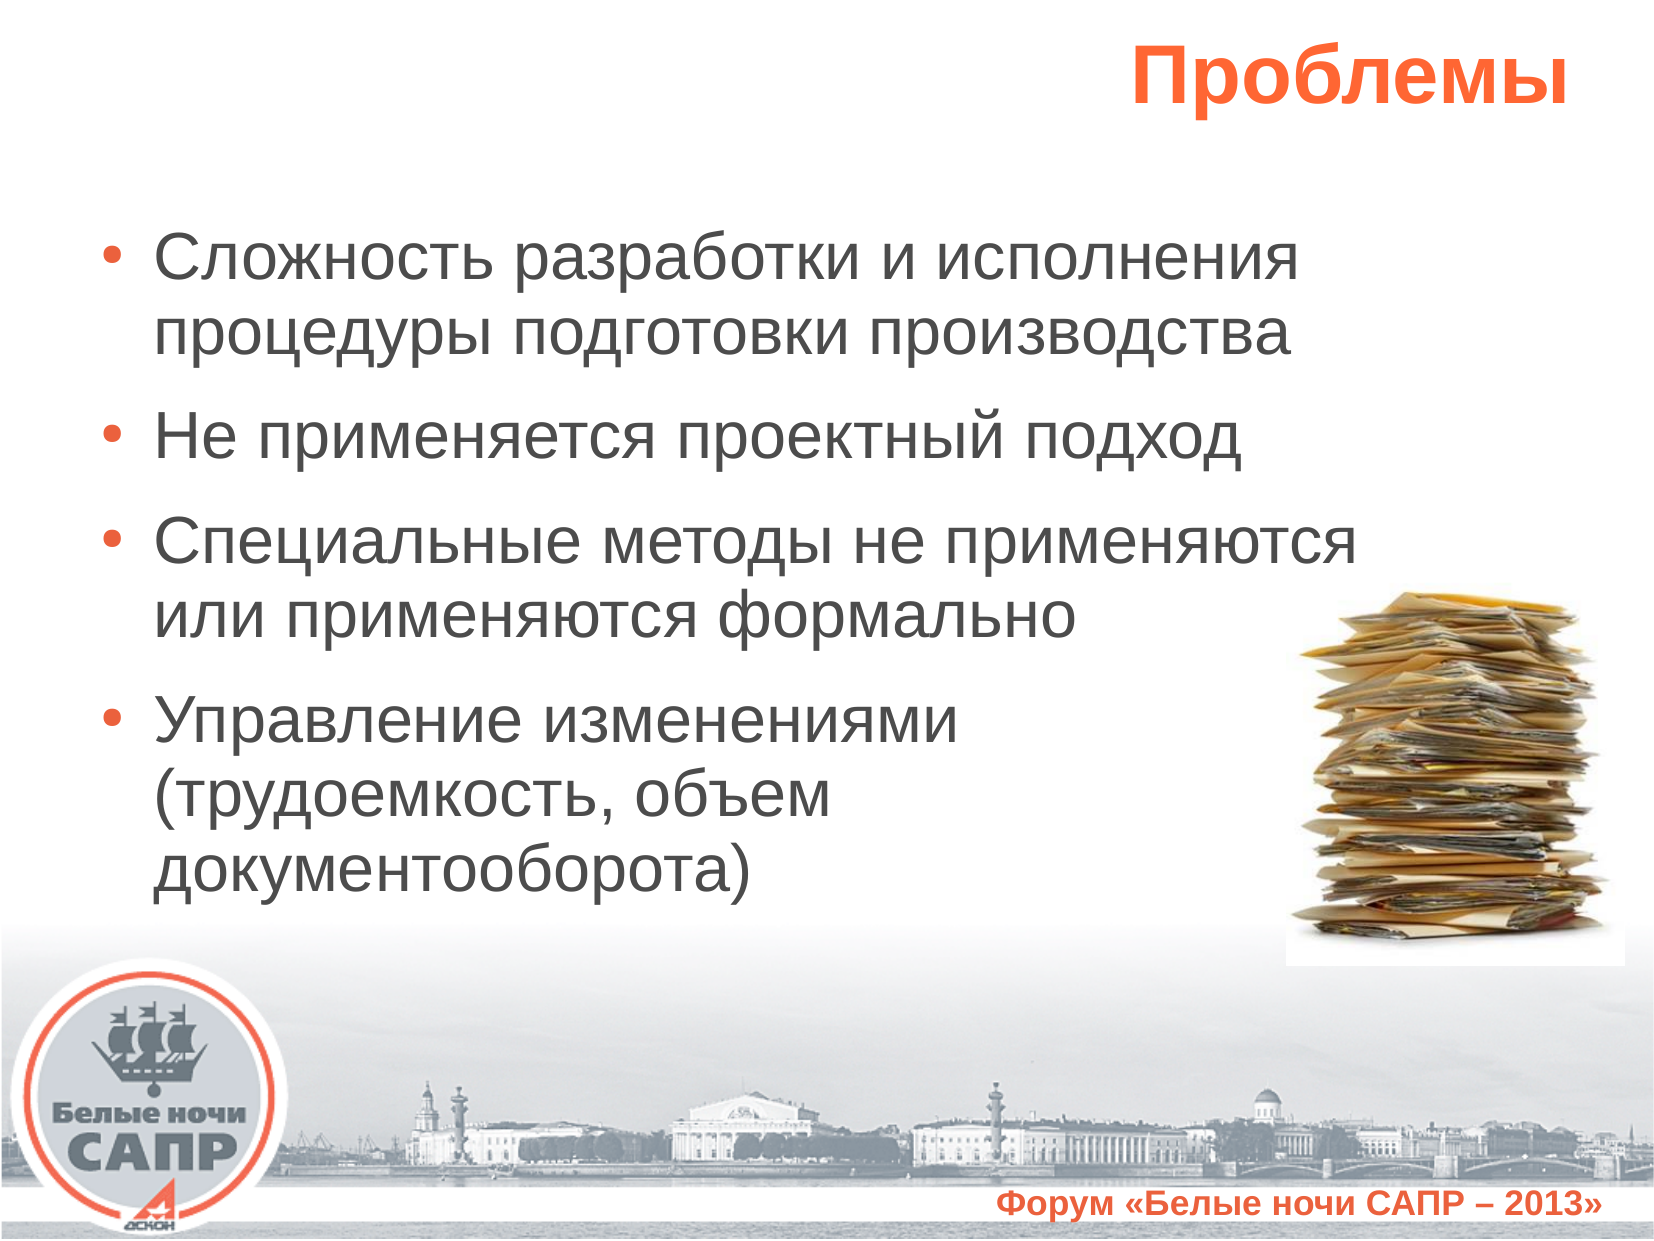

# Проблемы
Сложность разработки и исполнения процедуры подготовки производства
Не применяется проектный подход
Специальные методы не применяются или применяются формально
Управление изменениями (трудоемкость, объем документооборота)